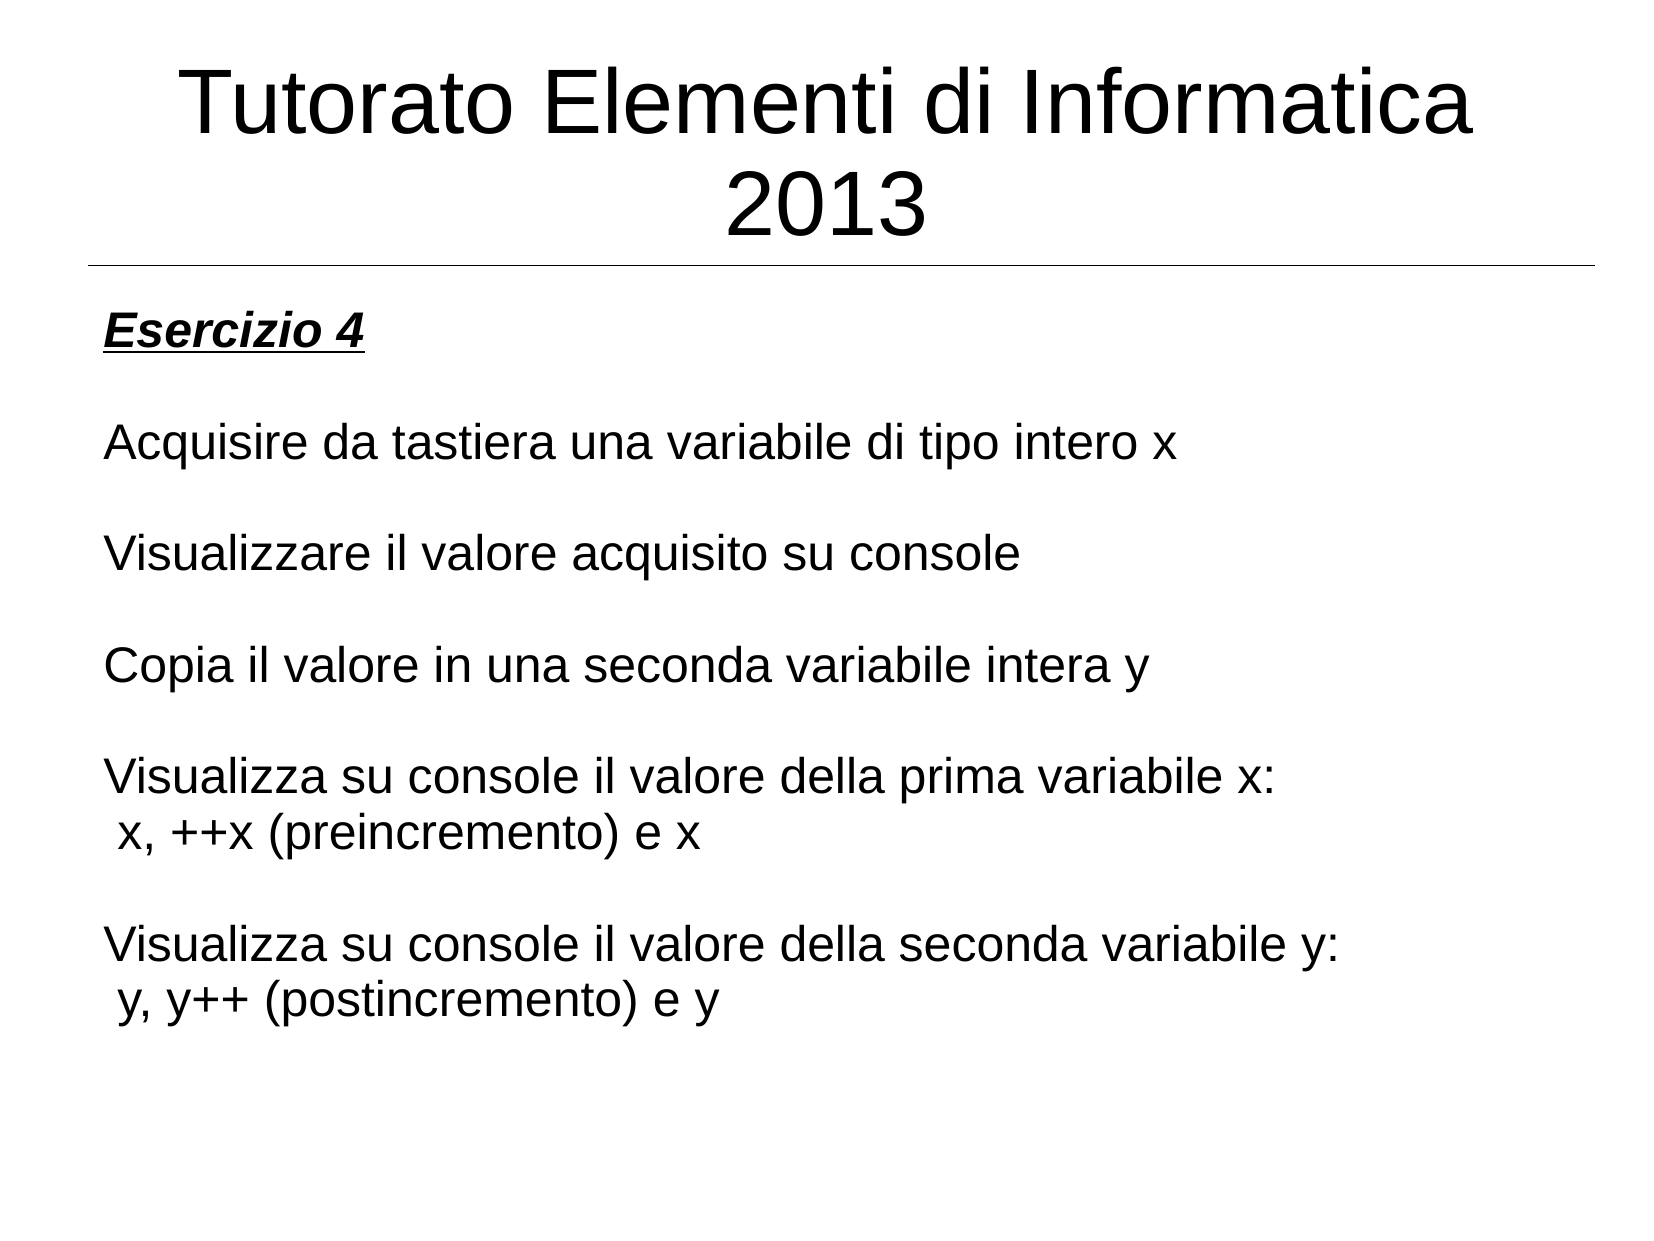

# Tutorato Elementi di Informatica 2013
Esercizio 4
Acquisire da tastiera una variabile di tipo intero x
Visualizzare il valore acquisito su console
Copia il valore in una seconda variabile intera y
Visualizza su console il valore della prima variabile x:
 x, ++x (preincremento) e x
Visualizza su console il valore della seconda variabile y:
 y, y++ (postincremento) e y